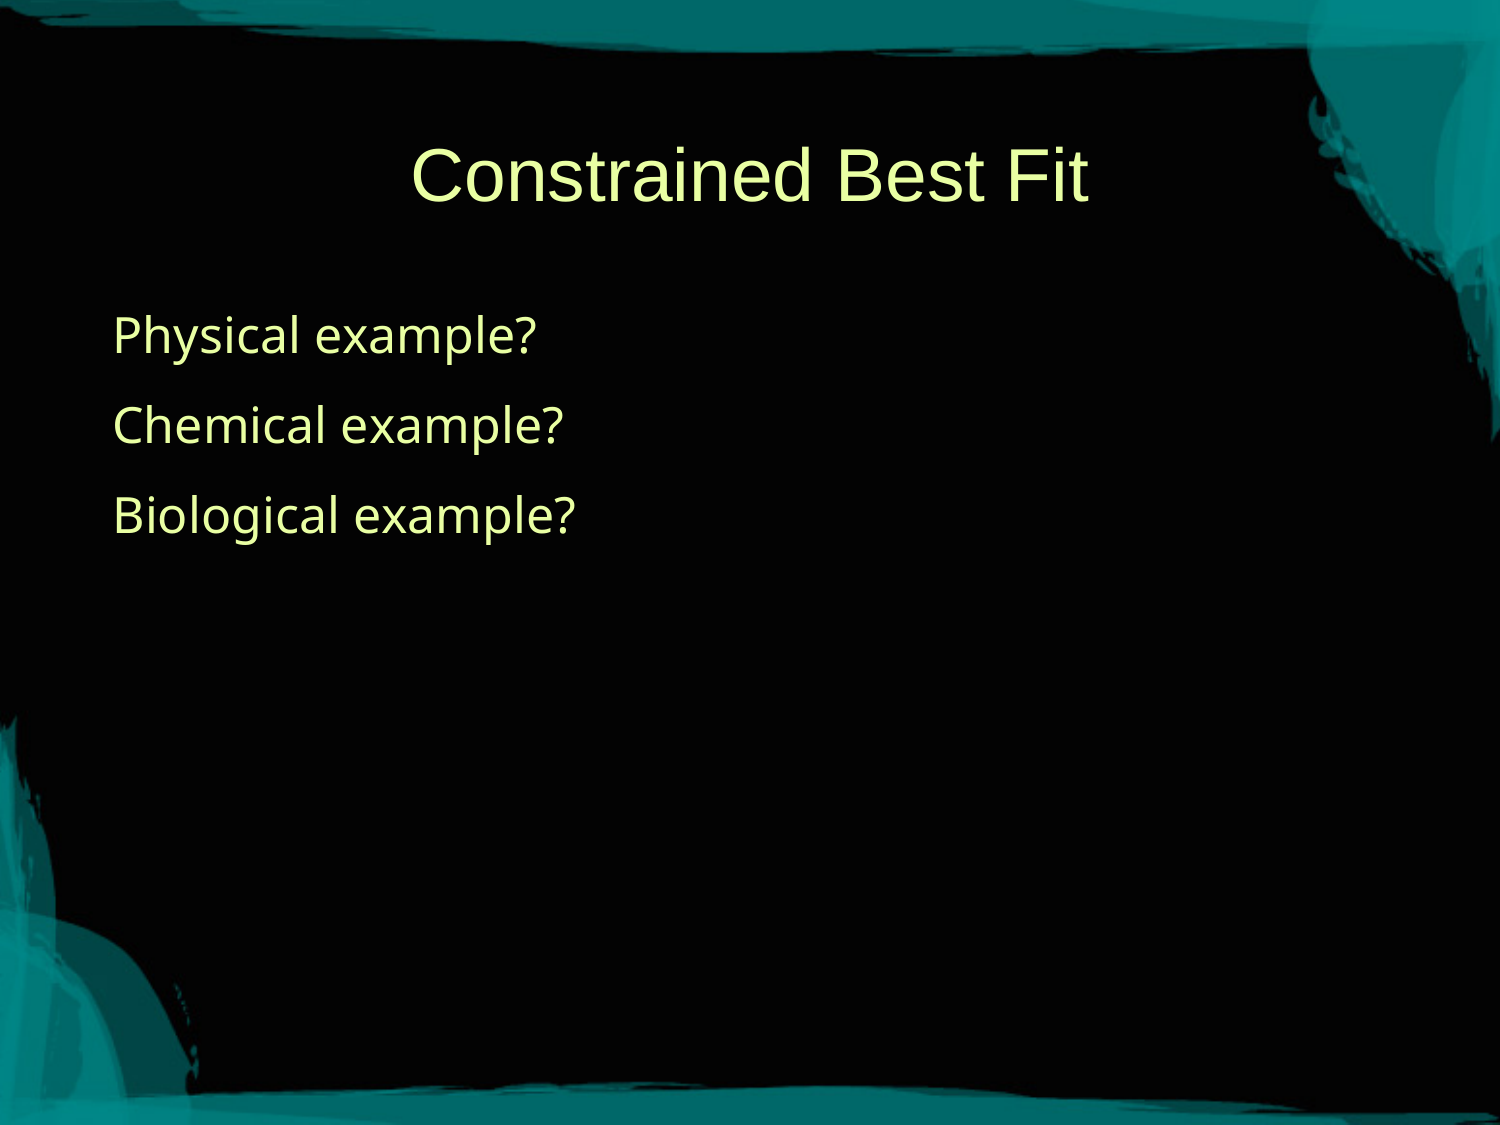

# Constrained Best Fit
Physical example?
Chemical example?
Biological example?